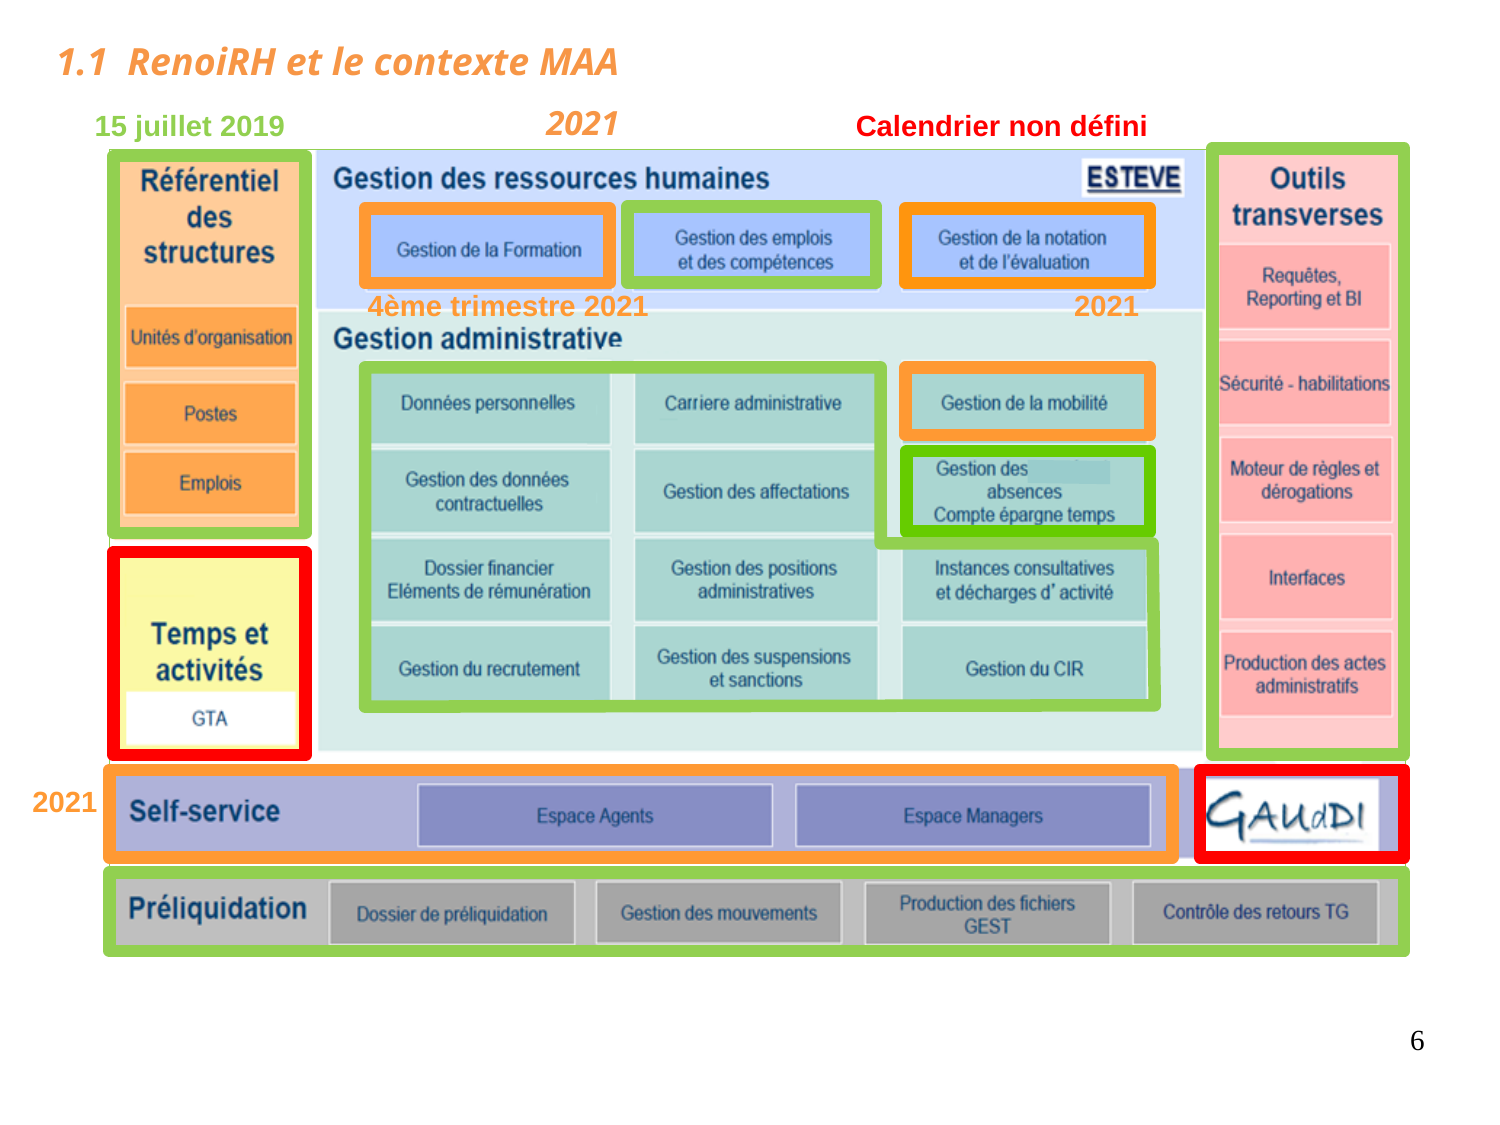

1.1 RenoiRH et le contexte MAA
2021
15 juillet 2019
Calendrier non défini
4ème trimestre 2021
 2021
2021